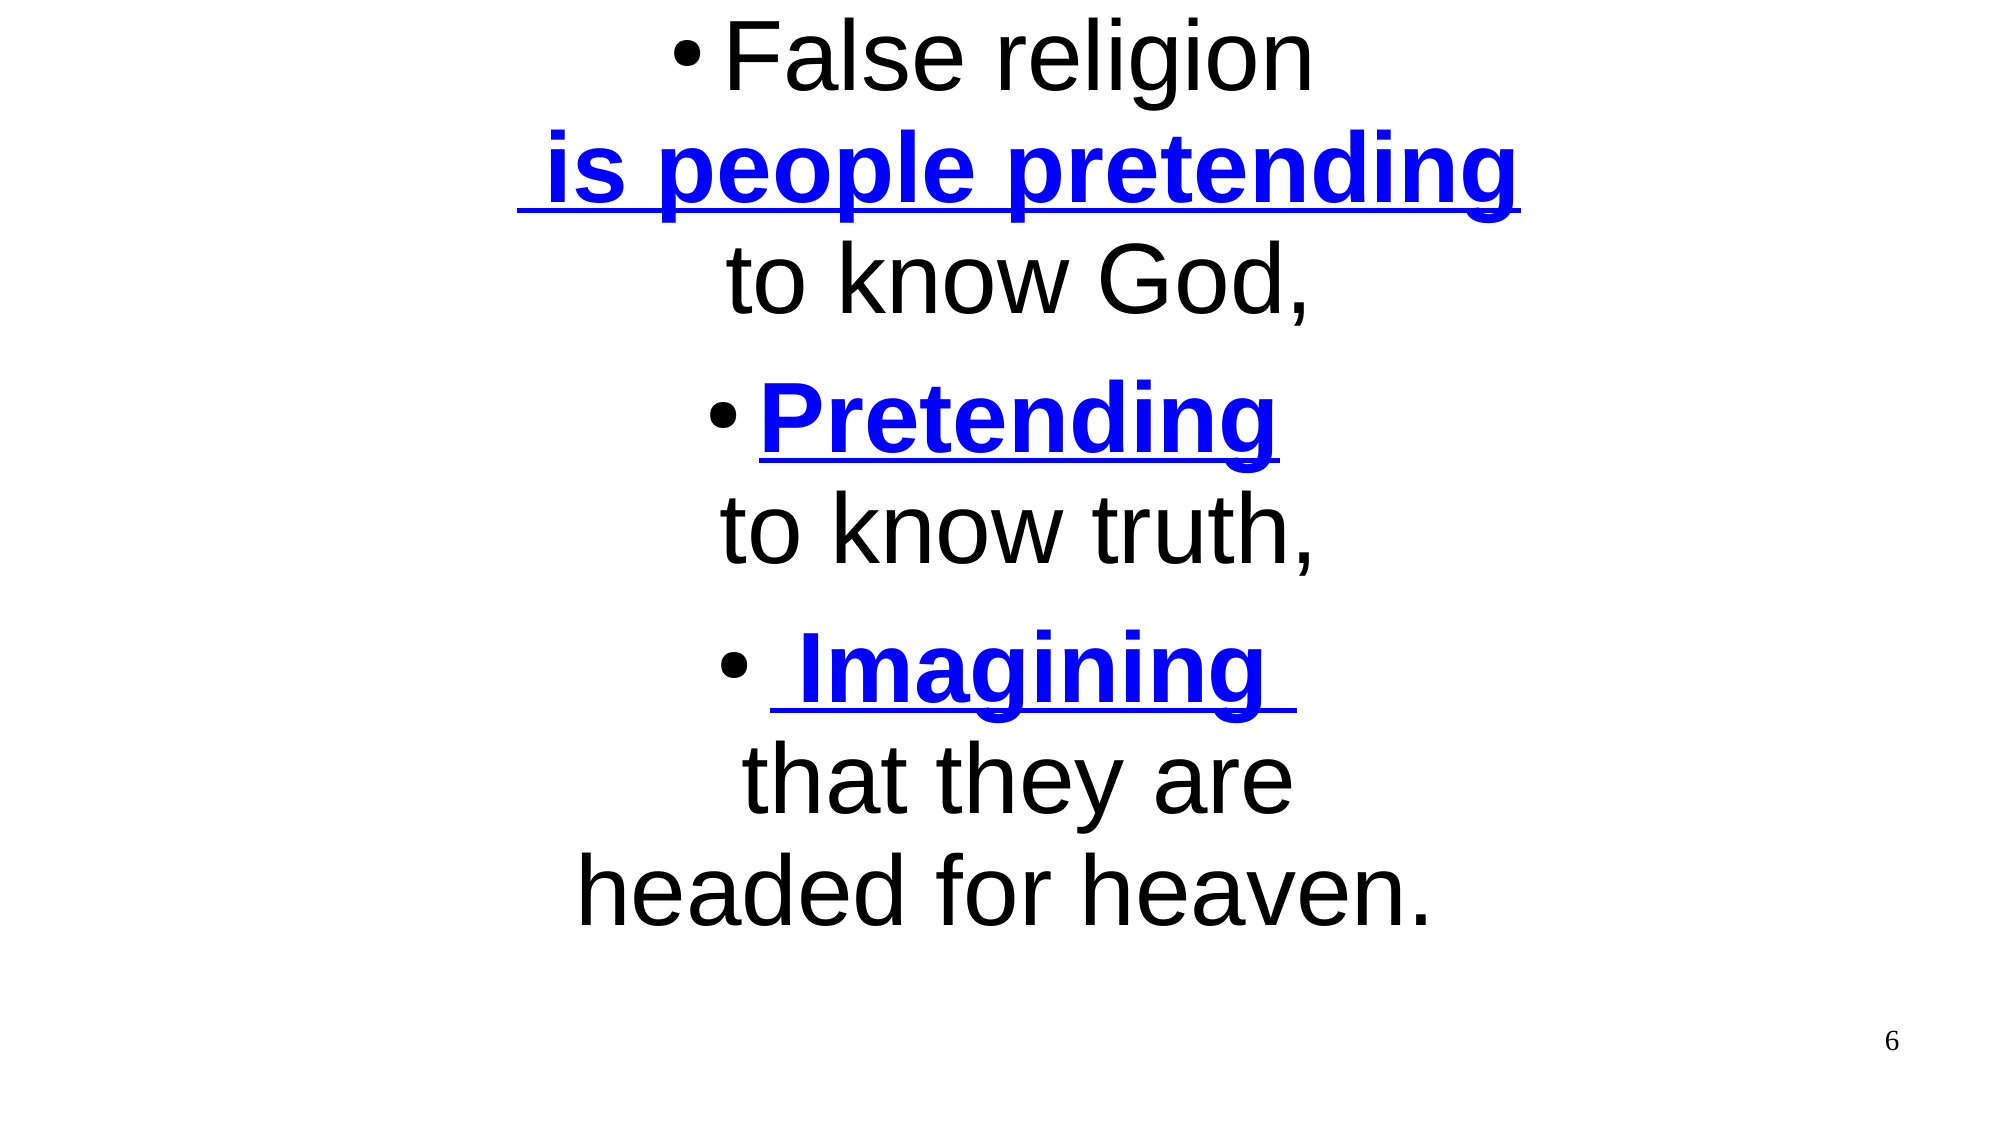

# False religion is people pretending to know God,
Pretending
to know truth,
 Imagining
that they are
headed for heaven.
6